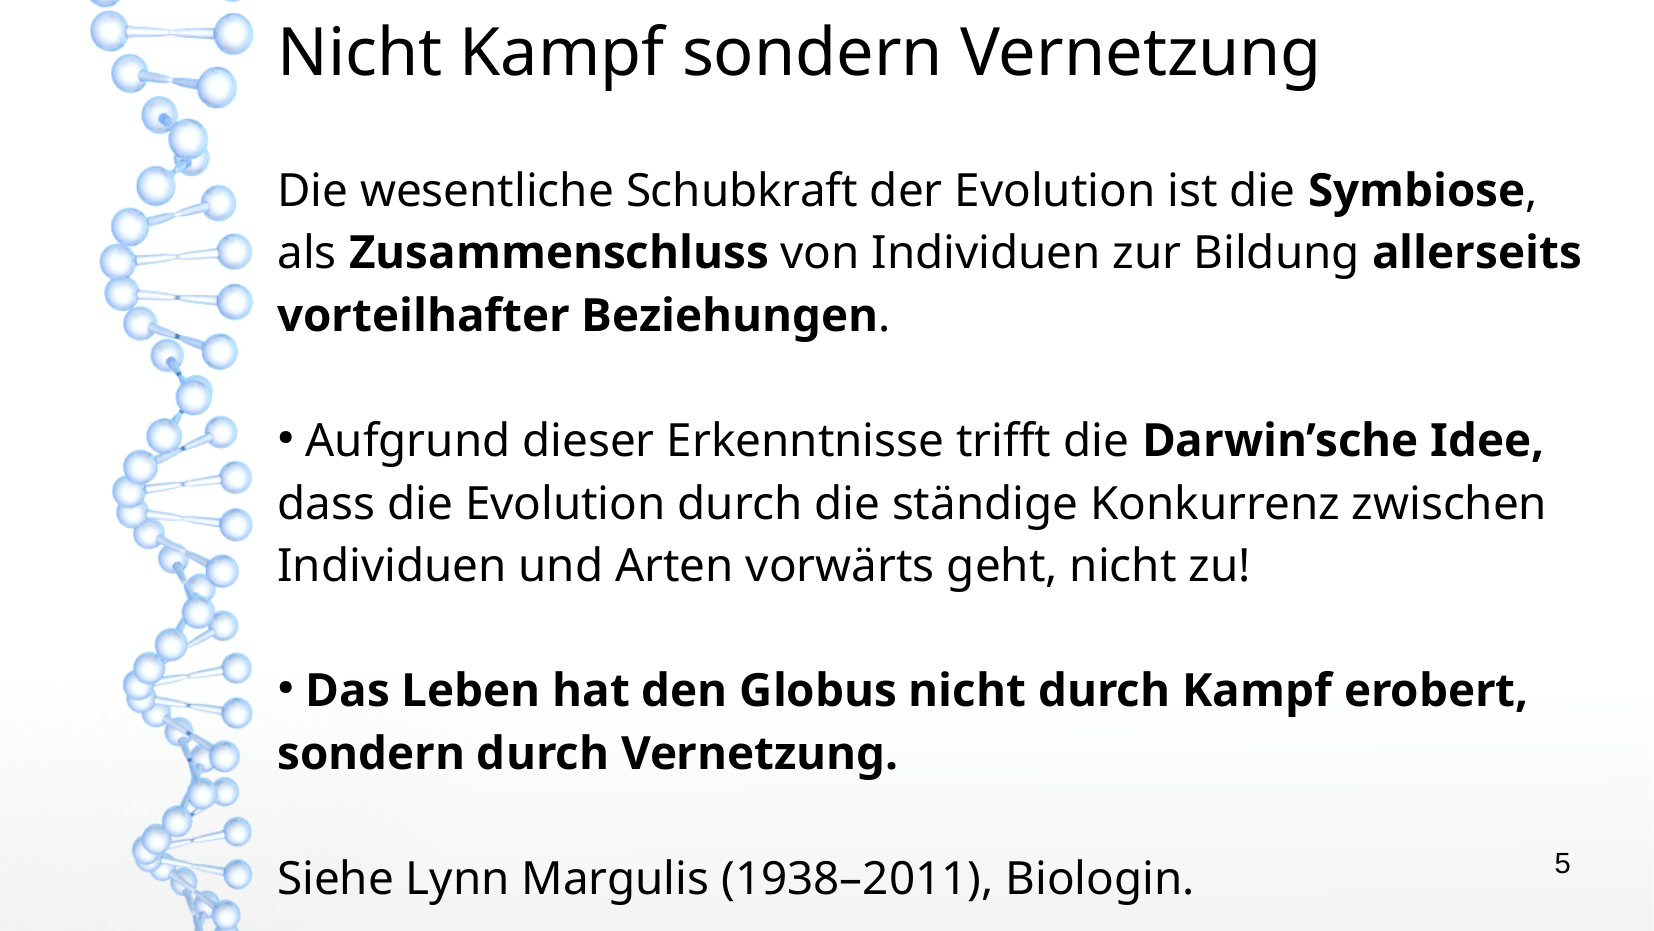

# Nicht Kampf sondern Vernetzung
Die wesentliche Schubkraft der Evolution ist die Symbiose, als Zusammenschluss von Individuen zur Bildung allerseits vorteilhafter Beziehungen.
 Aufgrund dieser Erkenntnisse trifft die Darwin’sche Idee, dass die Evolution durch die ständige Konkurrenz zwischen Individuen und Arten vorwärts geht, nicht zu!
 Das Leben hat den Globus nicht durch Kampf erobert, sondern durch Vernetzung.
Siehe Lynn Margulis (1938–2011), Biologin.
5